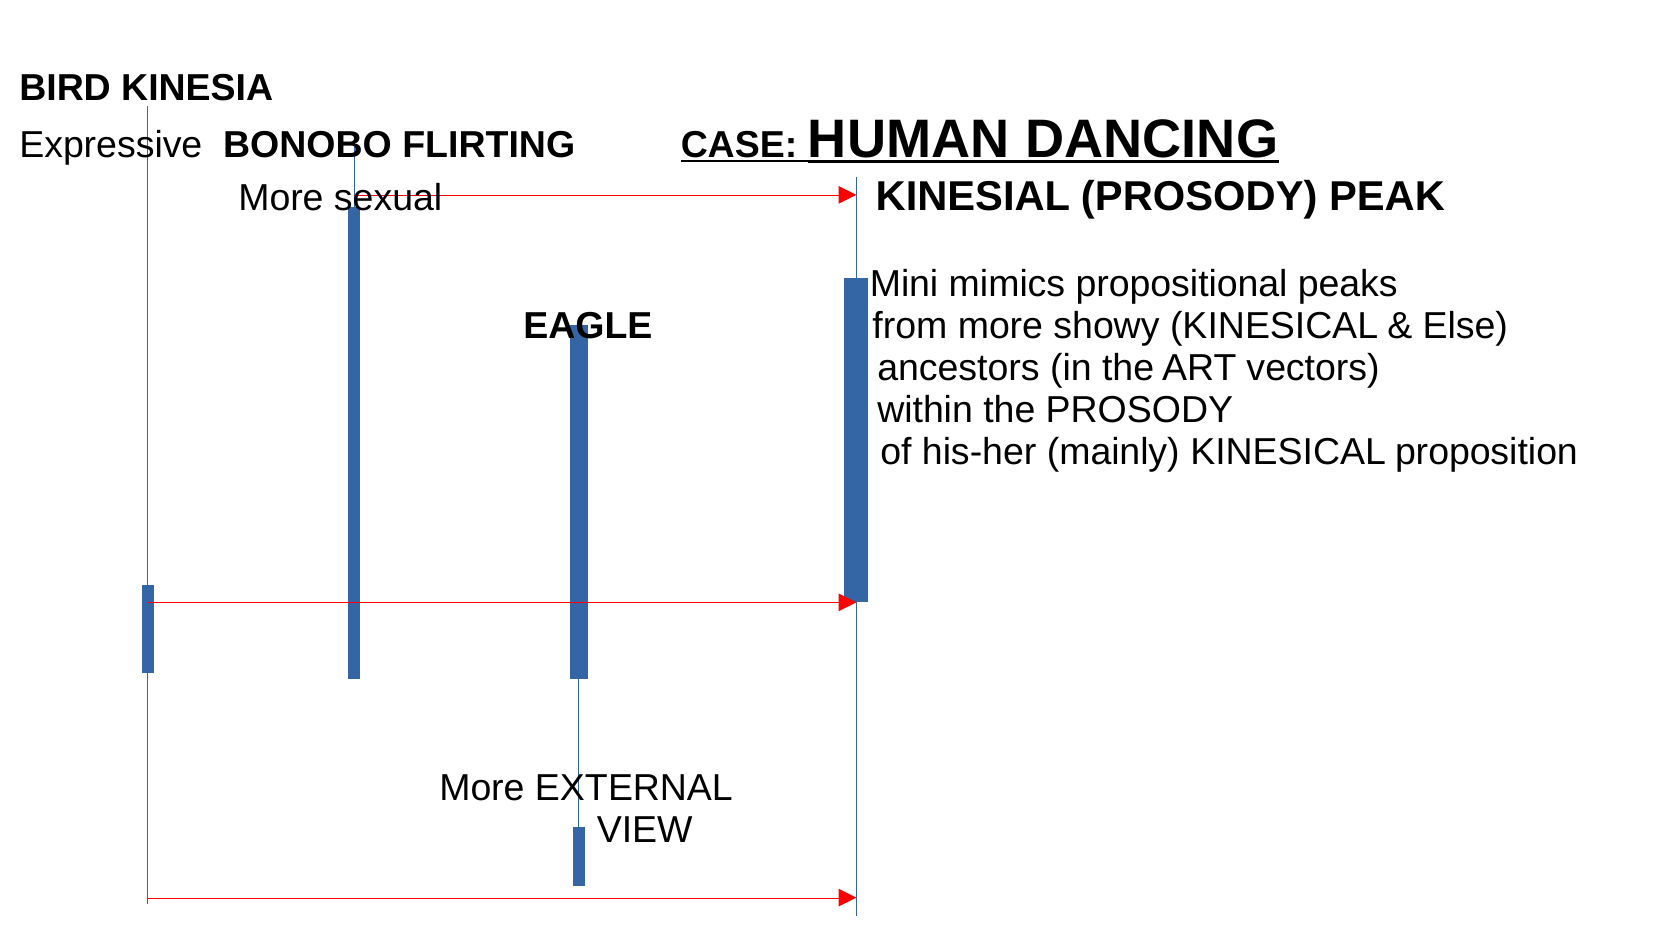

BIRD KINESIA
 Expressive BONOBO FLIRTING CASE: HUMAN DANCING
 More sexual KINESIAL (PROSODY) PEAK
 Mini mimics propositional peaks
 EAGLE from more showy (KINESICAL & Else) ancestors (in the ART vectors) within the PROSODY
 of his-her (mainly) KINESICAL proposition
 More EXTERNAL
 VIEW